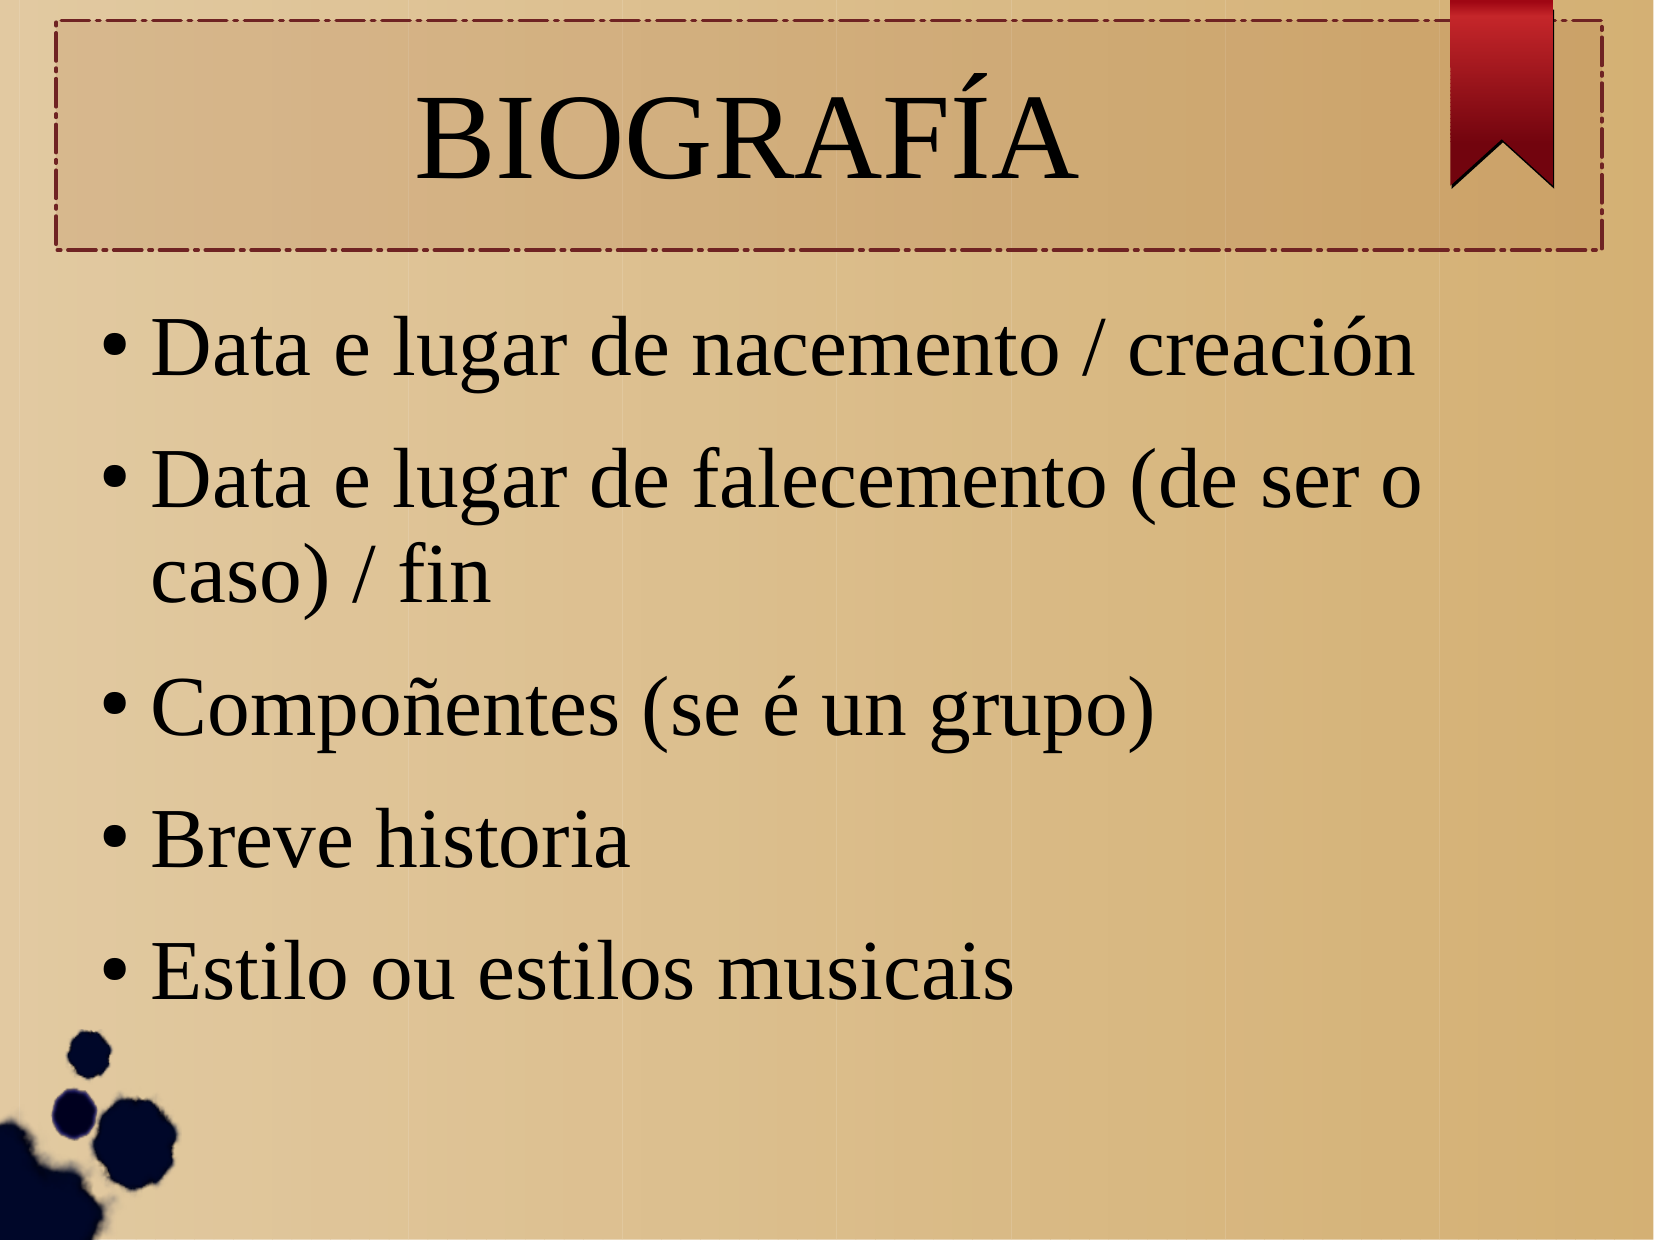

# BIOGRAFÍA
Data e lugar de nacemento / creación
Data e lugar de falecemento (de ser o caso) / fin
Compoñentes (se é un grupo)
Breve historia
Estilo ou estilos musicais